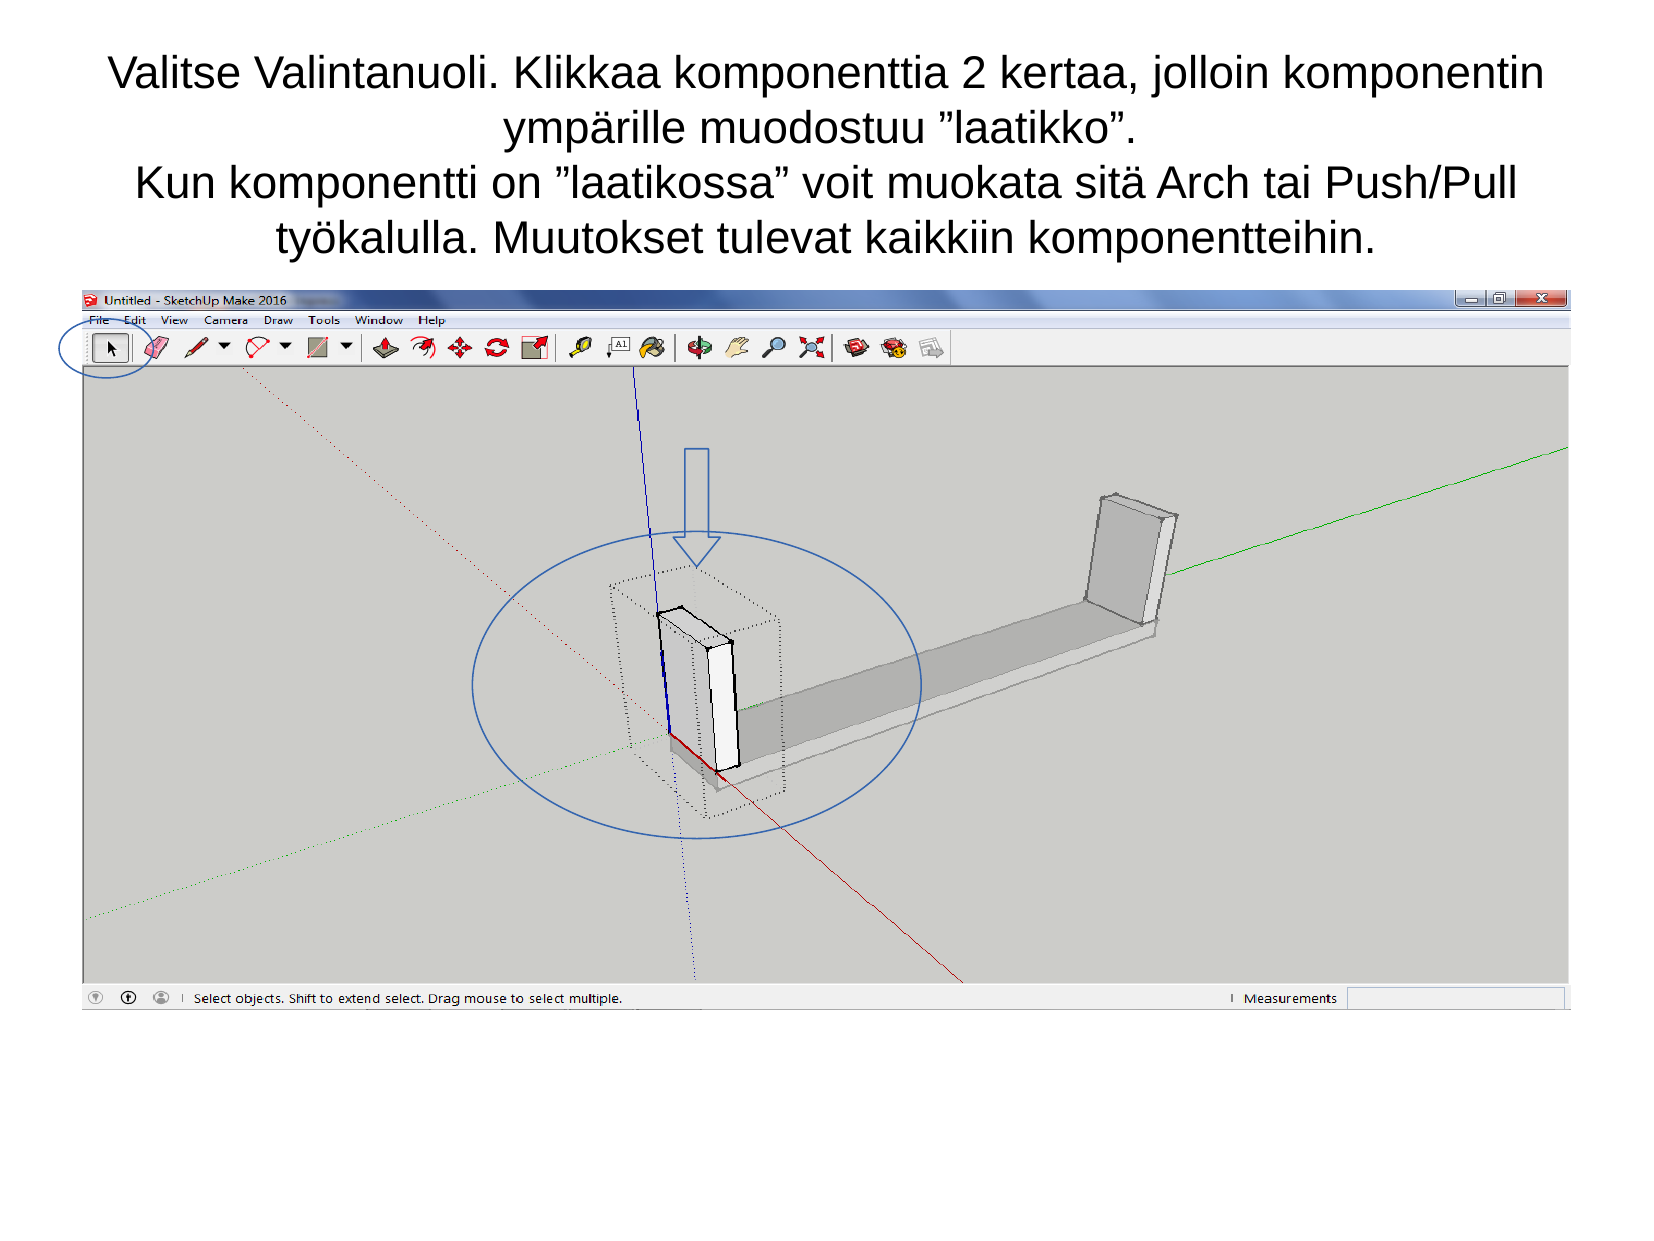

Valitse Valintanuoli. Klikkaa komponenttia 2 kertaa, jolloin komponentin ympärille muodostuu ”laatikko”.
Kun komponentti on ”laatikossa” voit muokata sitä Arch tai Push/Pull työkalulla. Muutokset tulevat kaikkiin komponentteihin.